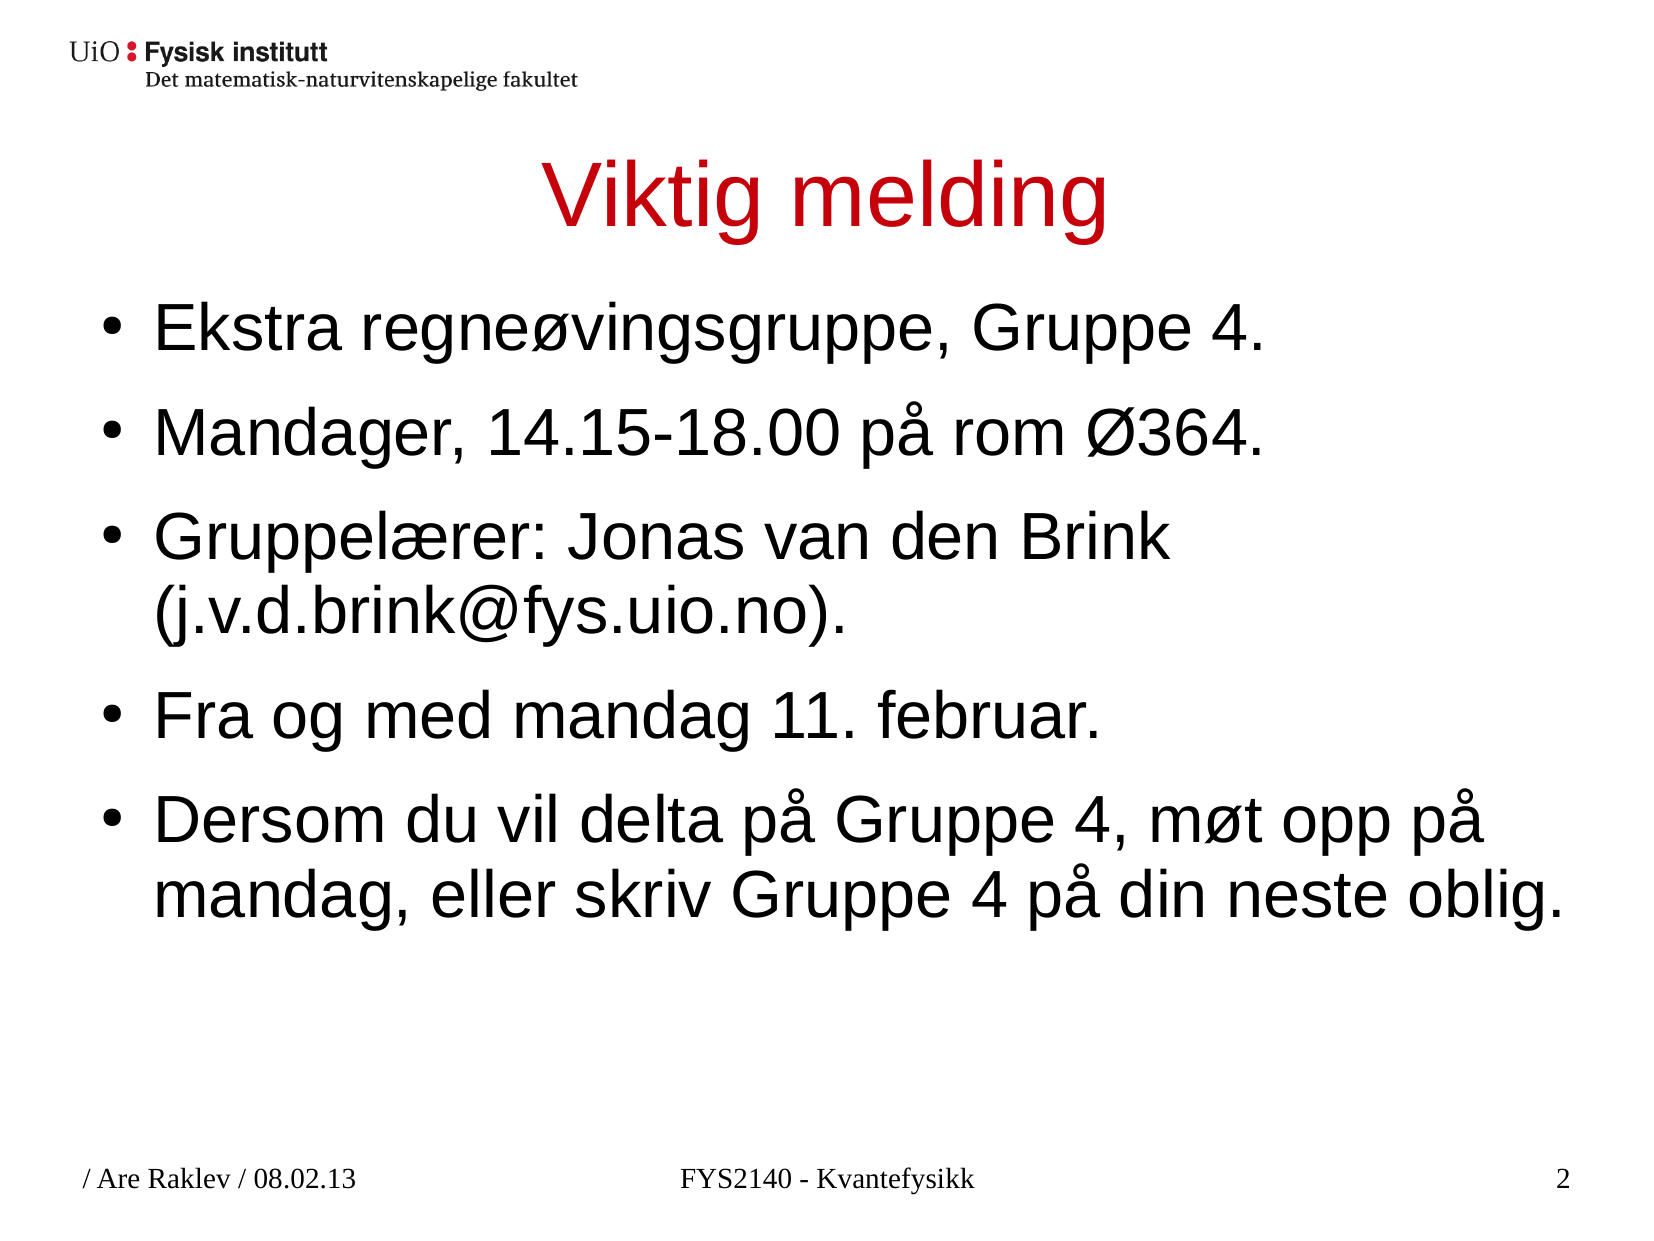

# Viktig melding
Ekstra regneøvingsgruppe, Gruppe 4.
Mandager, 14.15-18.00 på rom Ø364.
Gruppelærer: Jonas van den Brink (j.v.d.brink@fys.uio.no).
Fra og med mandag 11. februar.
Dersom du vil delta på Gruppe 4, møt opp på mandag, eller skriv Gruppe 4 på din neste oblig.
/ Are Raklev / 08.02.13
FYS2140 - Kvantefysikk
2